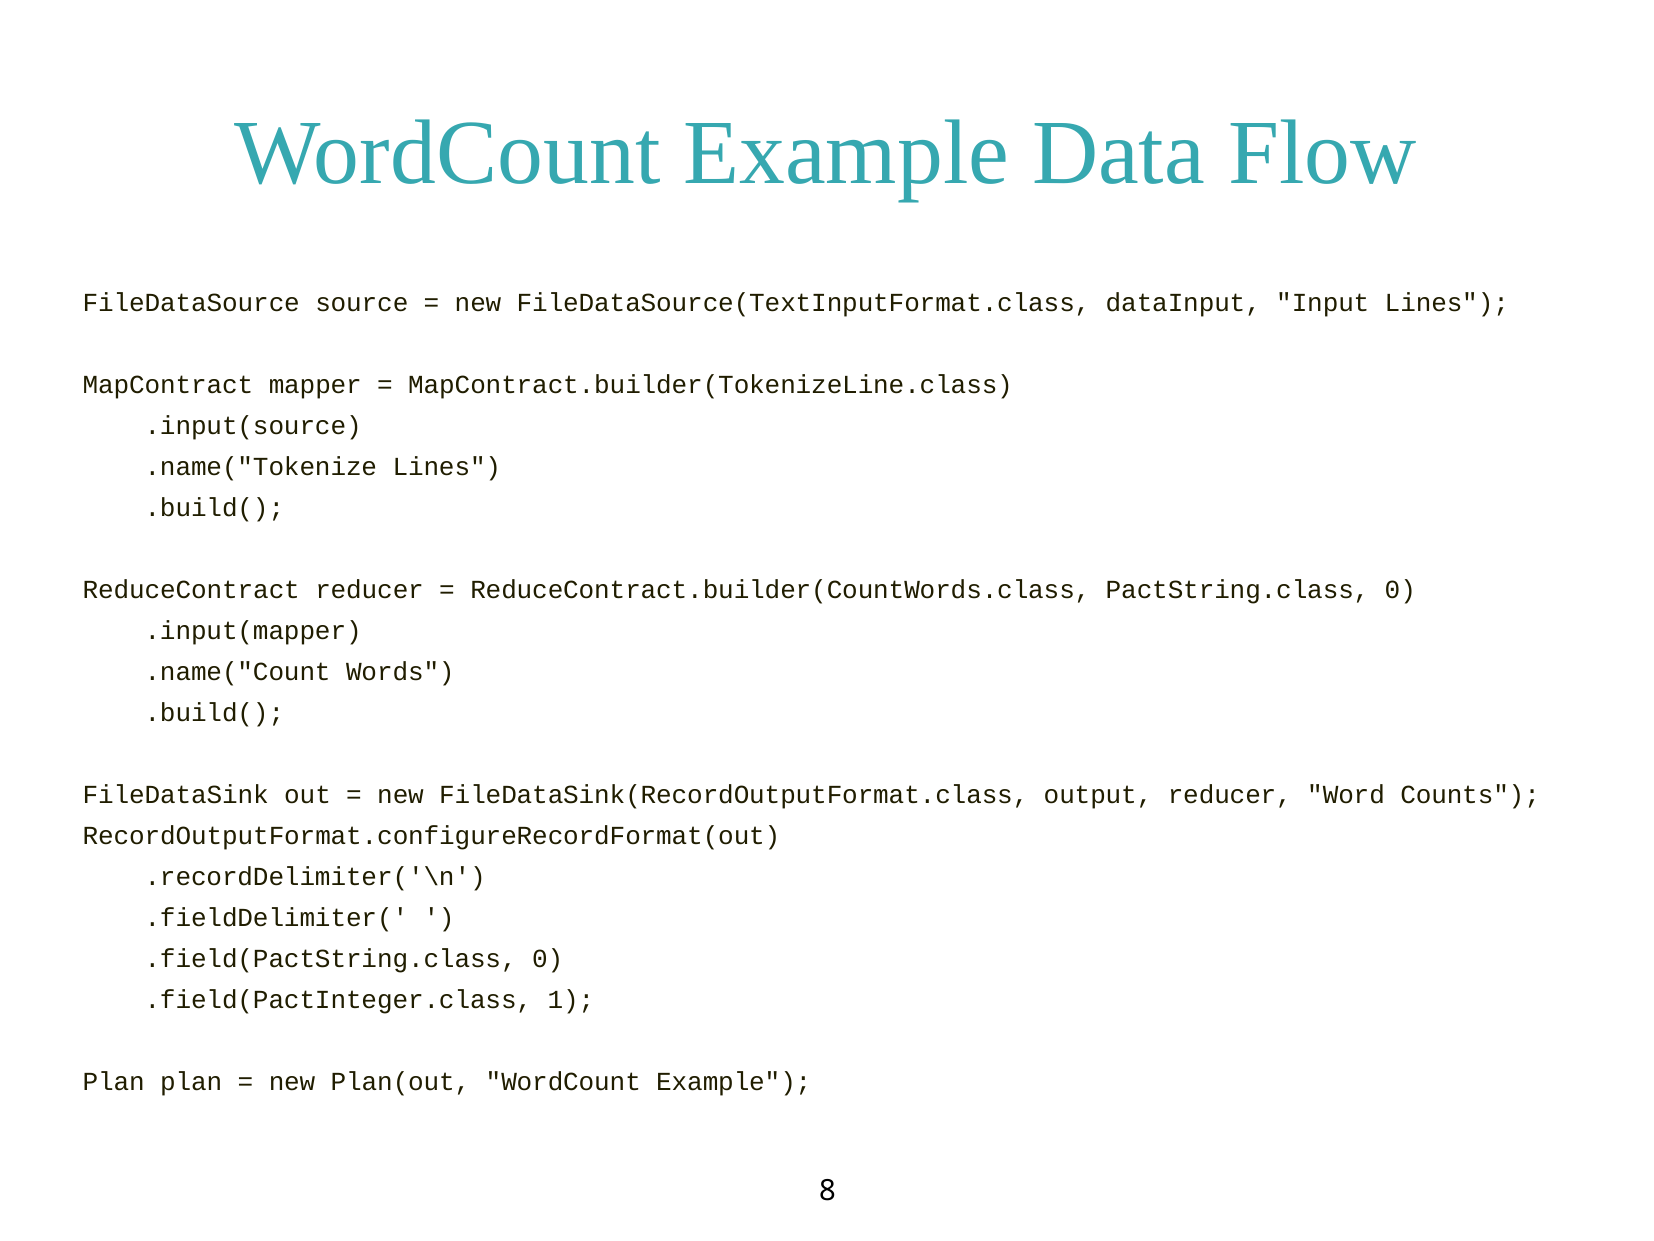

# WordCount Example Data Flow
FileDataSource source = new FileDataSource(TextInputFormat.class, dataInput, "Input Lines");
MapContract mapper = MapContract.builder(TokenizeLine.class)
 .input(source)
 .name("Tokenize Lines")
 .build();
ReduceContract reducer = ReduceContract.builder(CountWords.class, PactString.class, 0)
 .input(mapper)
 .name("Count Words")
 .build();
FileDataSink out = new FileDataSink(RecordOutputFormat.class, output, reducer, "Word Counts");
RecordOutputFormat.configureRecordFormat(out)
 .recordDelimiter('\n')
 .fieldDelimiter(' ')
 .field(PactString.class, 0)
 .field(PactInteger.class, 1);
Plan plan = new Plan(out, "WordCount Example");
8